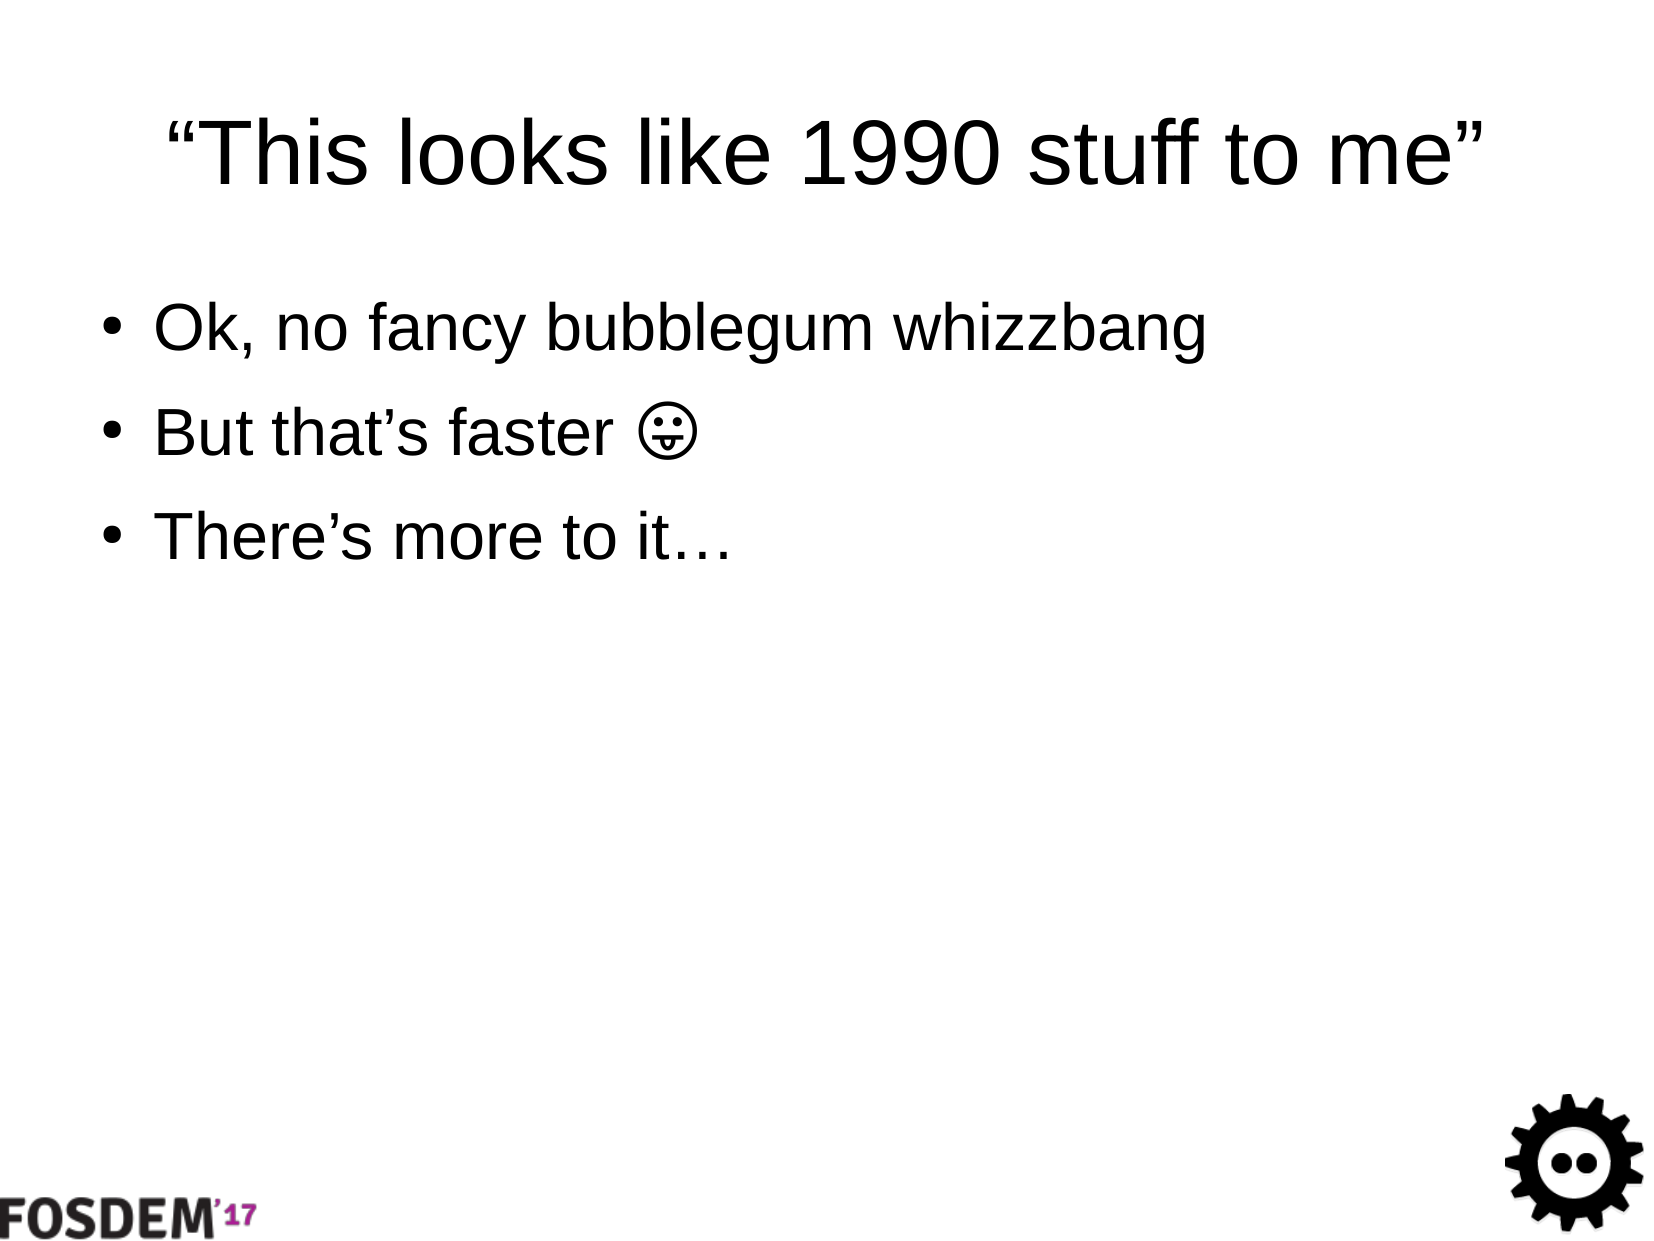

# “This looks like 1990 stuff to me”
Ok, no fancy bubblegum whizzbang
But that’s faster 😛
There’s more to it…